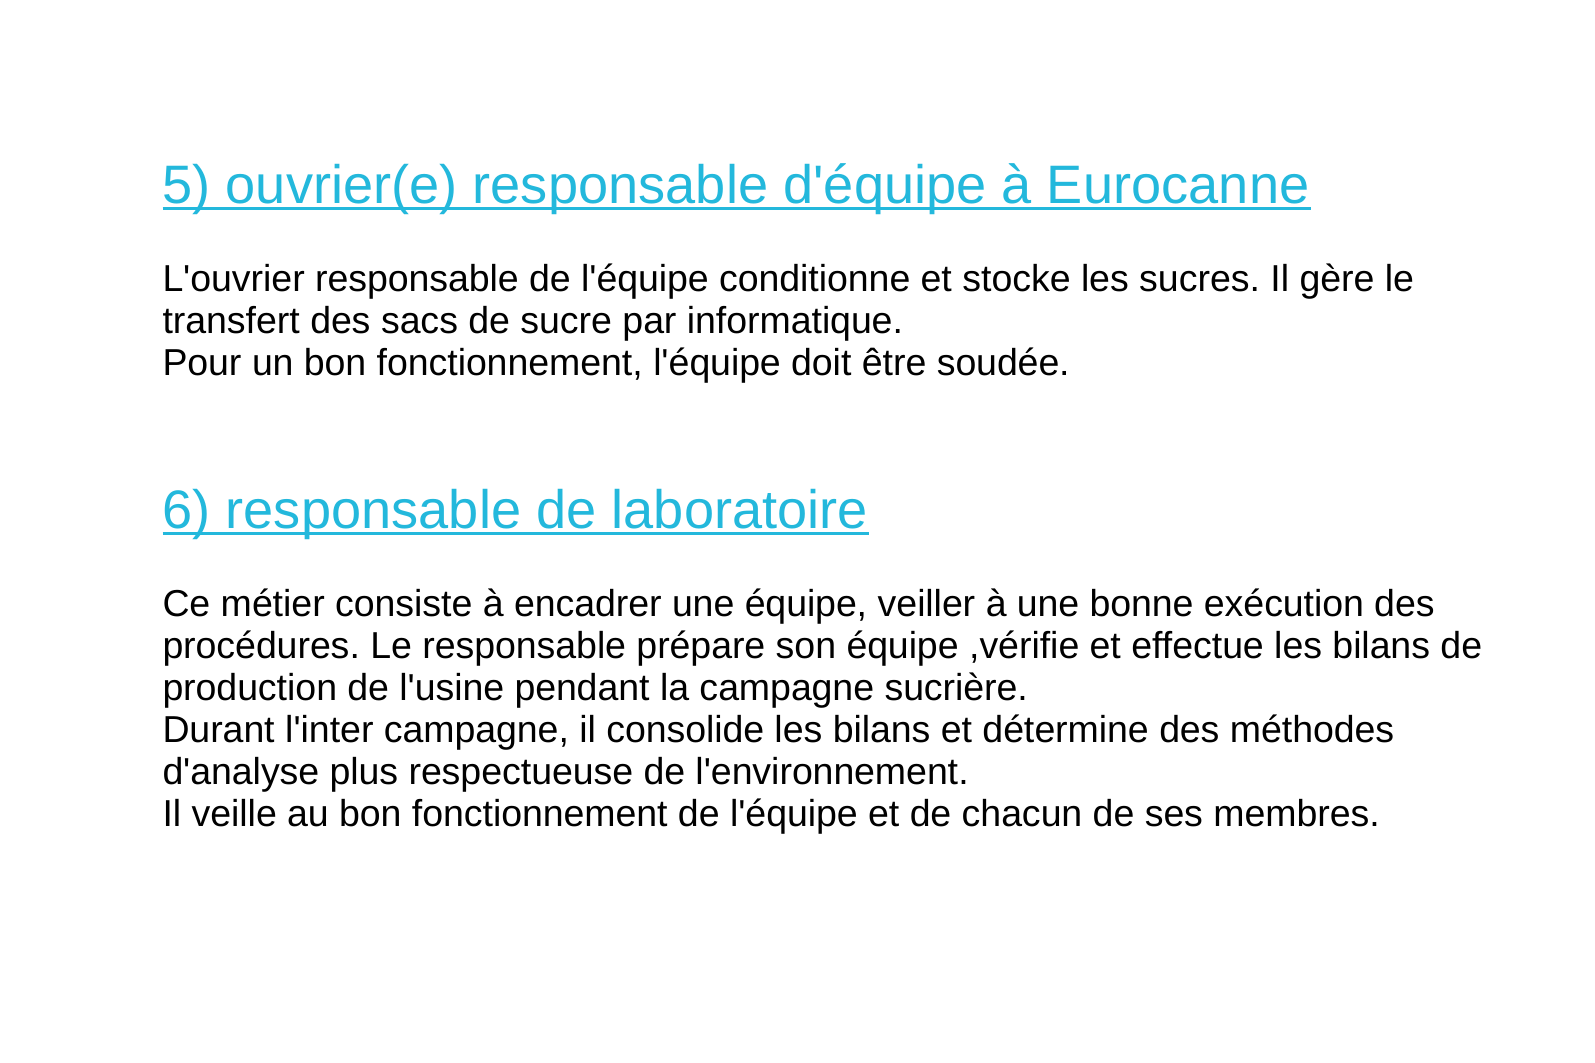

5) ouvrier(e) responsable d'équipe à Eurocanne
L'ouvrier responsable de l'équipe conditionne et stocke les sucres. Il gère le transfert des sacs de sucre par informatique.
Pour un bon fonctionnement, l'équipe doit être soudée.
6) responsable de laboratoire
Ce métier consiste à encadrer une équipe, veiller à une bonne exécution des procédures. Le responsable prépare son équipe ,vérifie et effectue les bilans de production de l'usine pendant la campagne sucrière.
Durant l'inter campagne, il consolide les bilans et détermine des méthodes d'analyse plus respectueuse de l'environnement.
Il veille au bon fonctionnement de l'équipe et de chacun de ses membres.